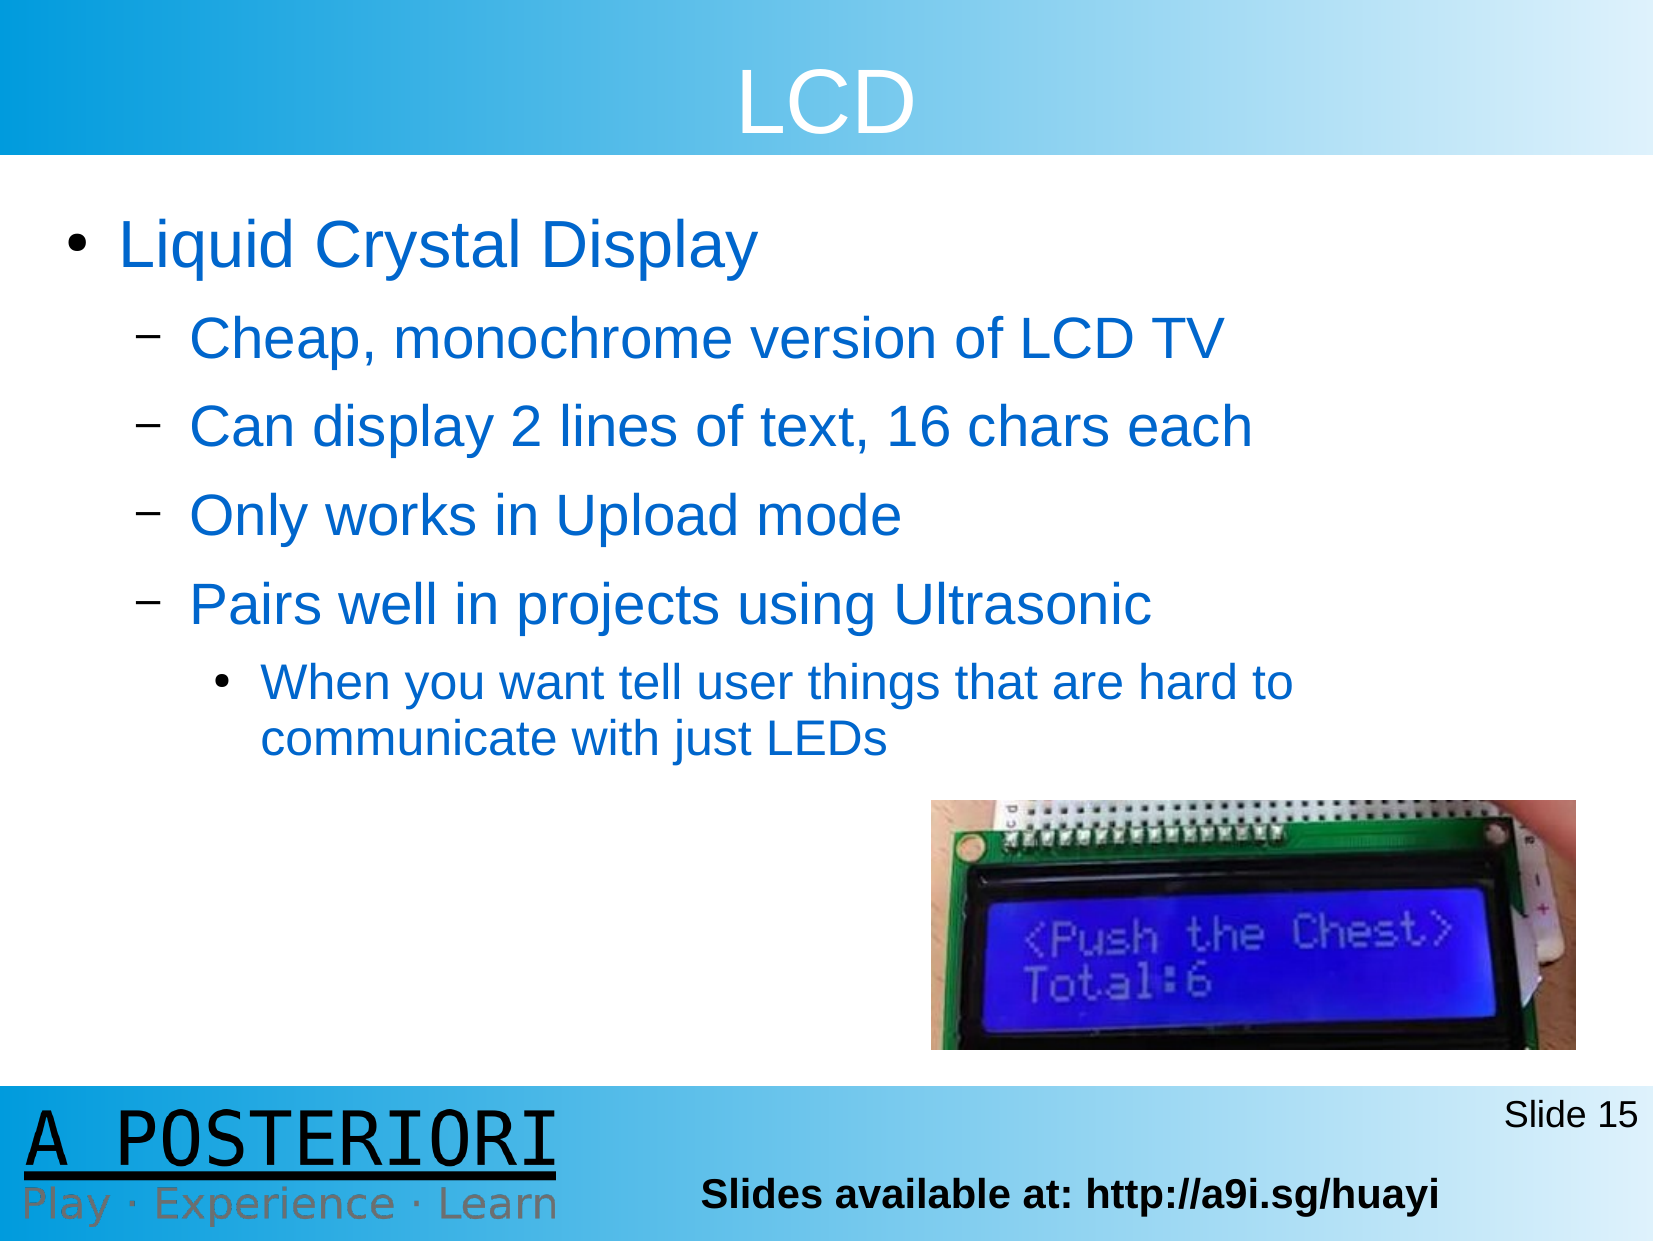

# LCD
Liquid Crystal Display
Cheap, monochrome version of LCD TV
Can display 2 lines of text, 16 chars each
Only works in Upload mode
Pairs well in projects using Ultrasonic
When you want tell user things that are hard to communicate with just LEDs